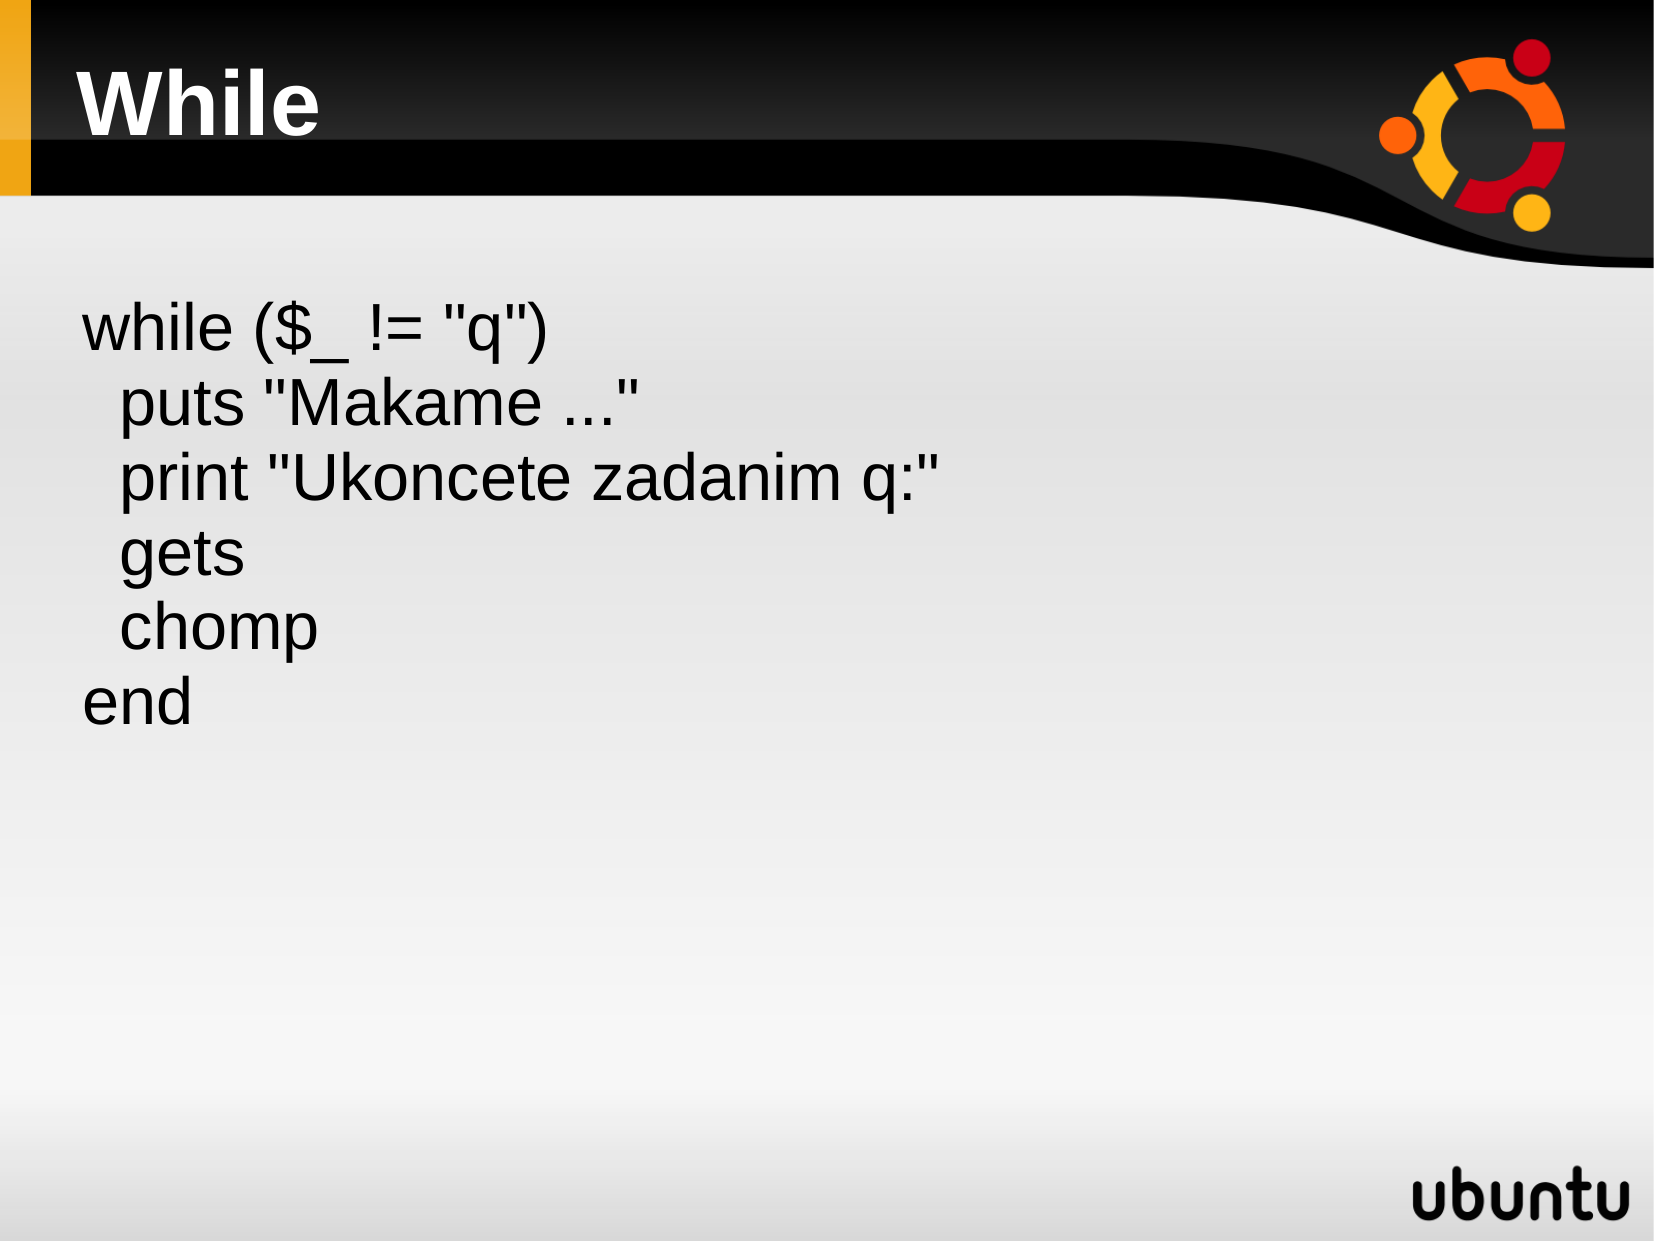

# While
while ($_ != "q")
 puts "Makame ..."
 print "Ukoncete zadanim q:"
 gets
 chomp
end